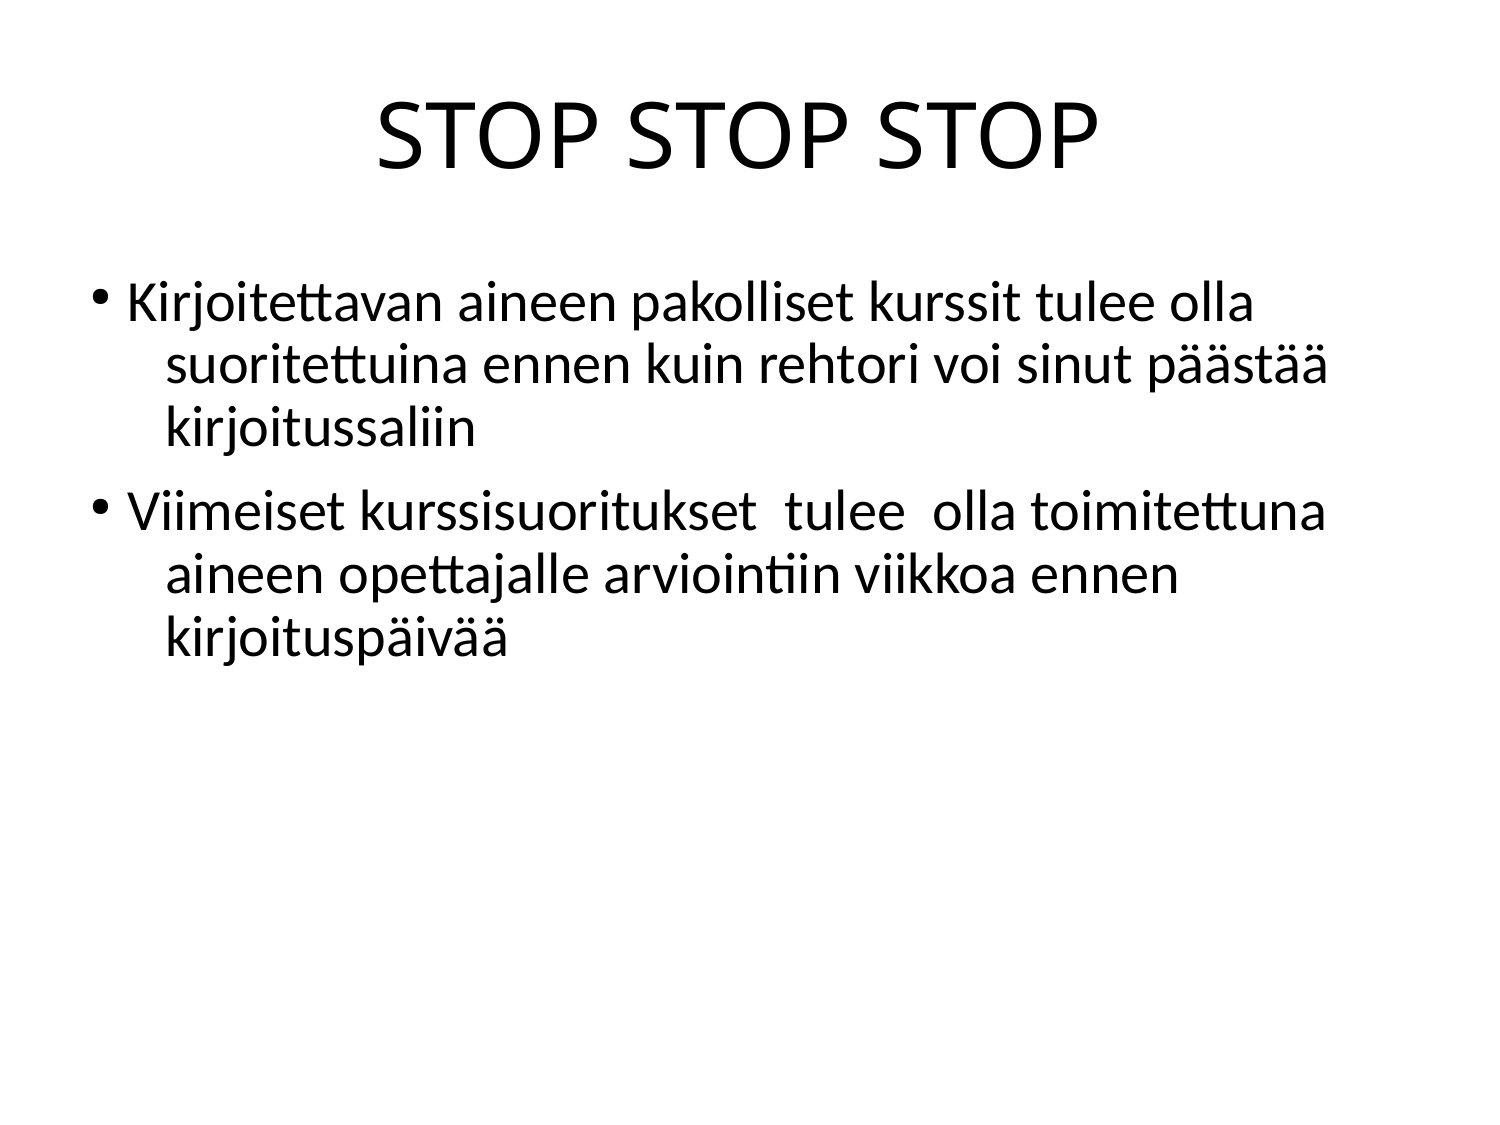

# STOP STOP STOP
Kirjoitettavan aineen pakolliset kurssit tulee olla suoritettuina ennen kuin rehtori voi sinut päästää kirjoitussaliin
Viimeiset kurssisuoritukset tulee olla toimitettuna aineen opettajalle arviointiin viikkoa ennen kirjoituspäivää